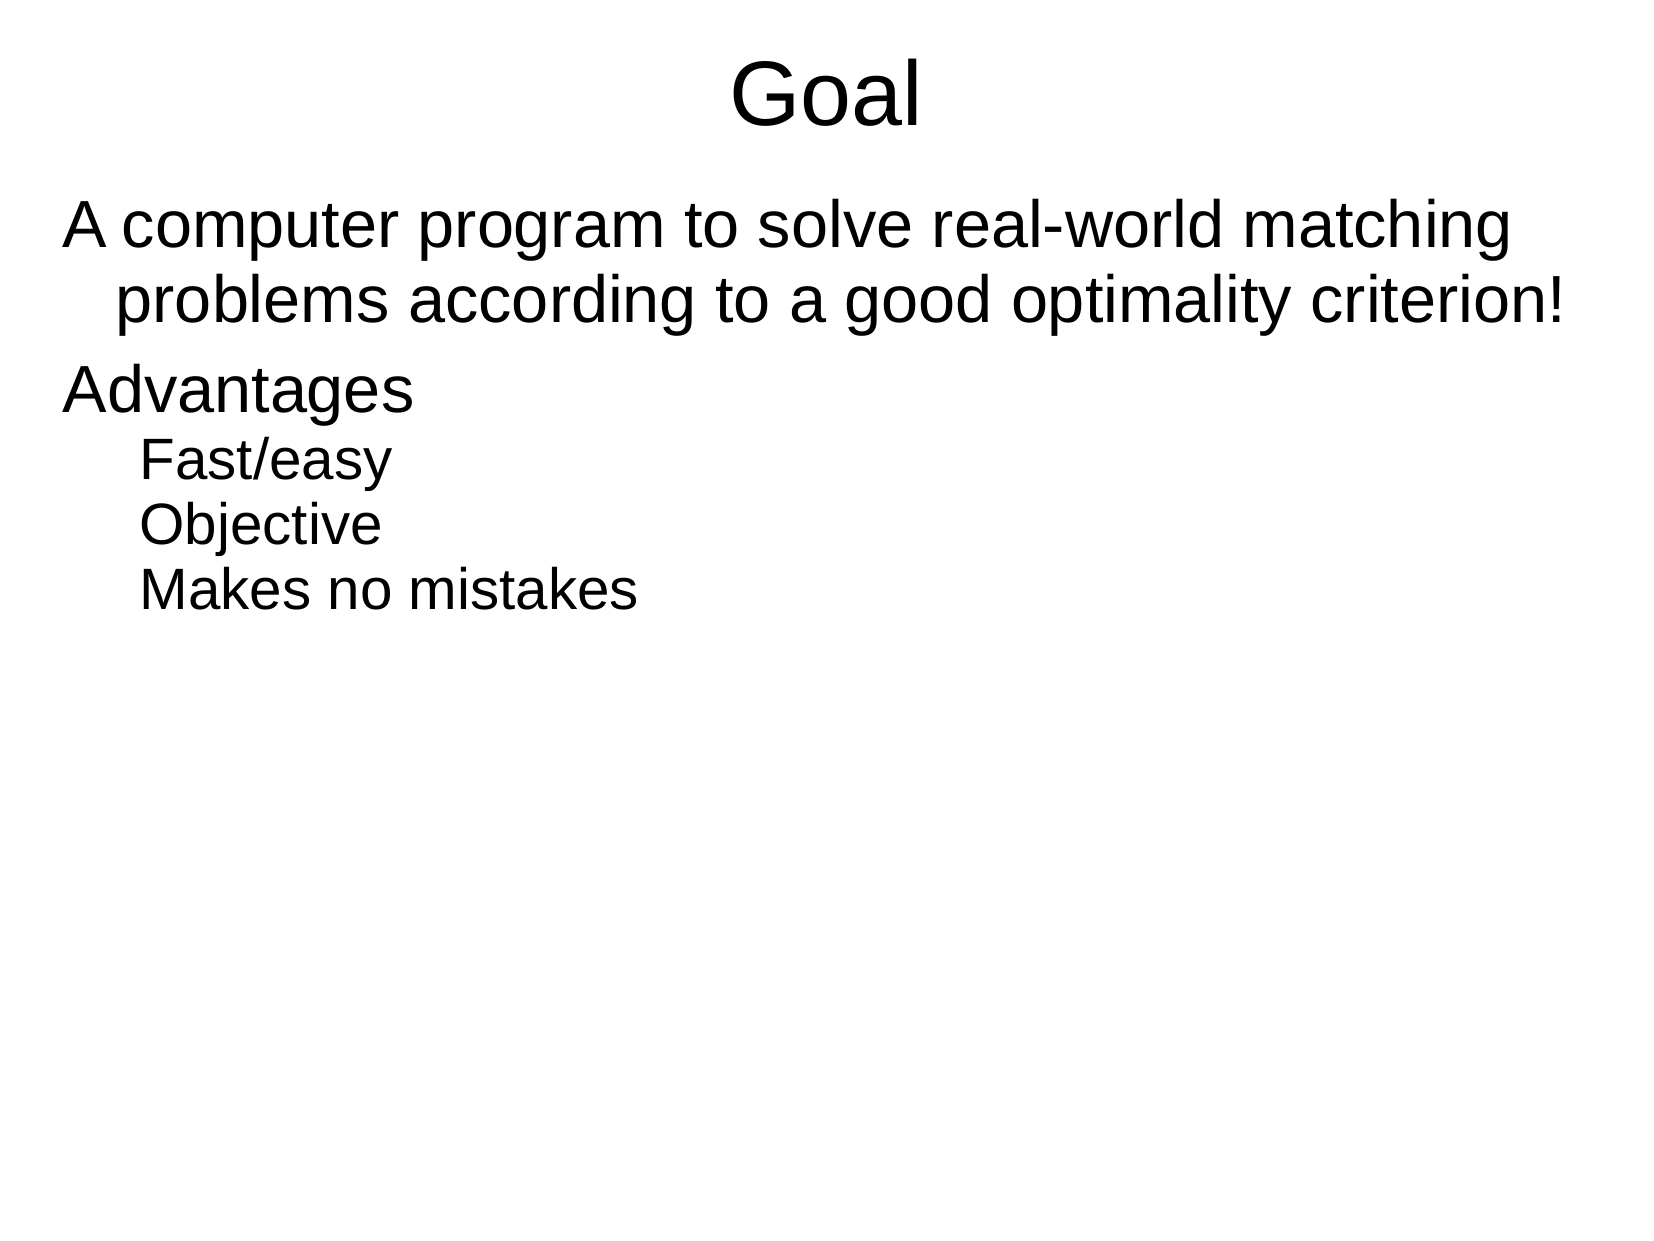

# Goal
A computer program to solve real-world matching problems according to a good optimality criterion!
Advantages
Fast/easy
Objective
Makes no mistakes